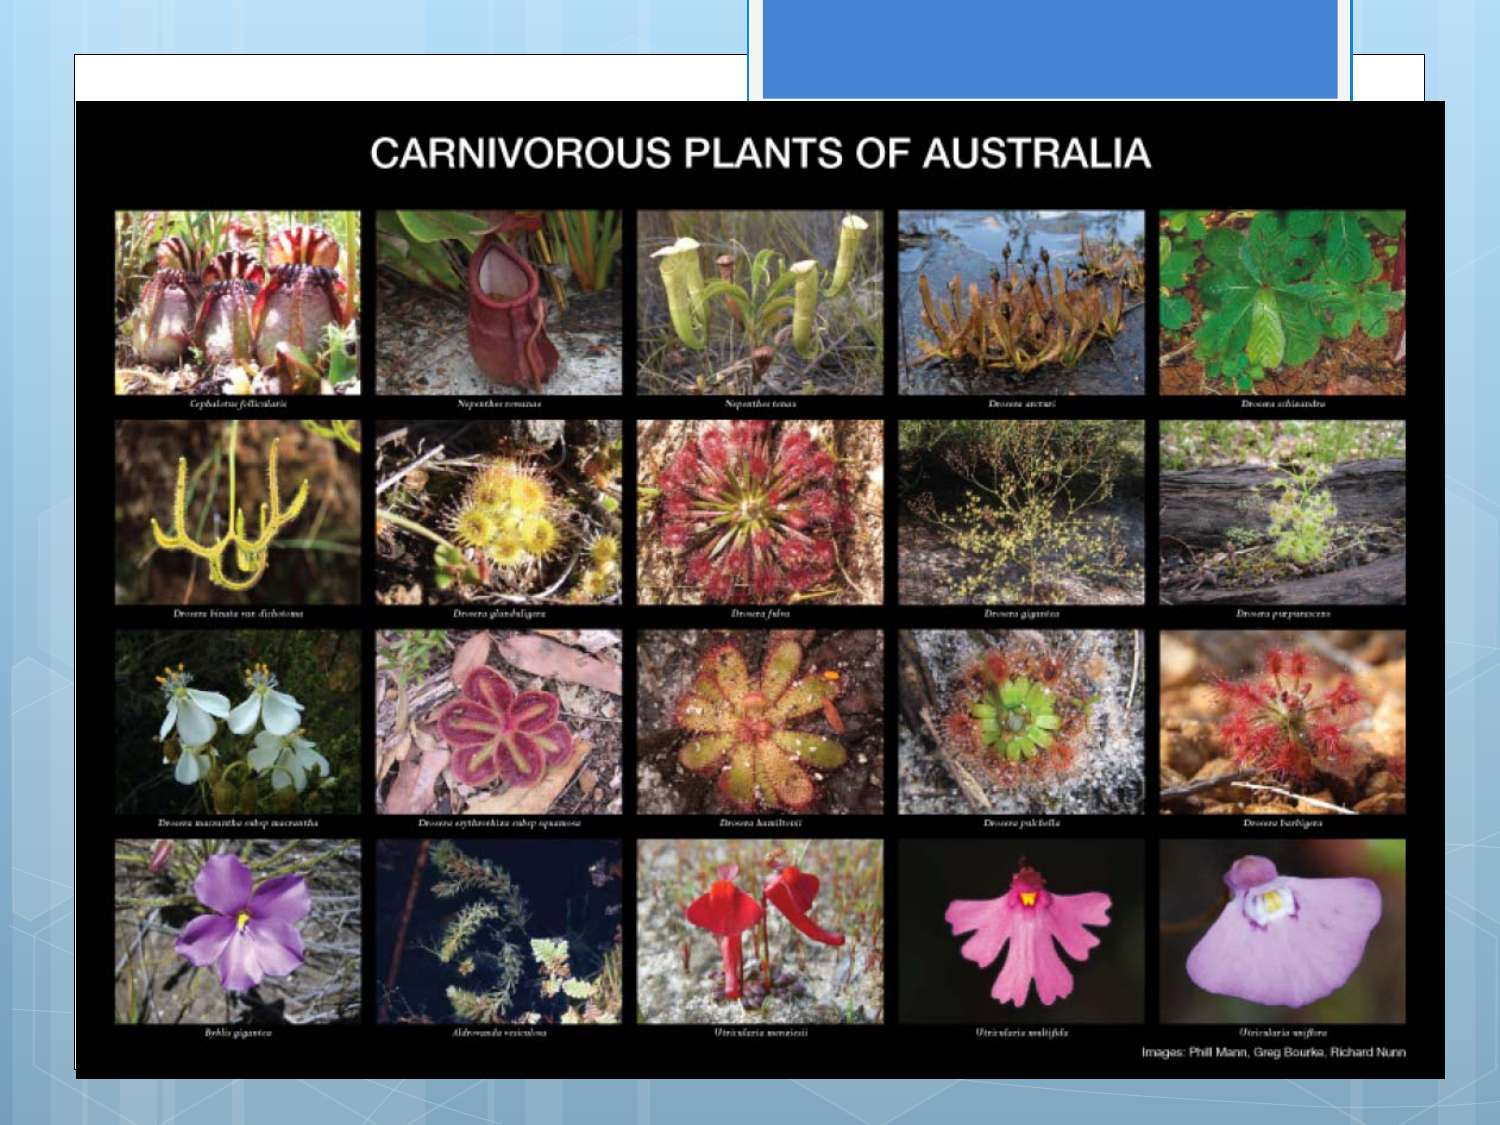

# RASTLINSTVO
Zelo znana rastlina je sladkorni trs, kokosove oreh in drugi tropski sadeže. Na otokih se vedno bolj razvija turizem. Na Velikonočnem otoku so skrivnostni doprsni kipi, ki so še danes uganka.